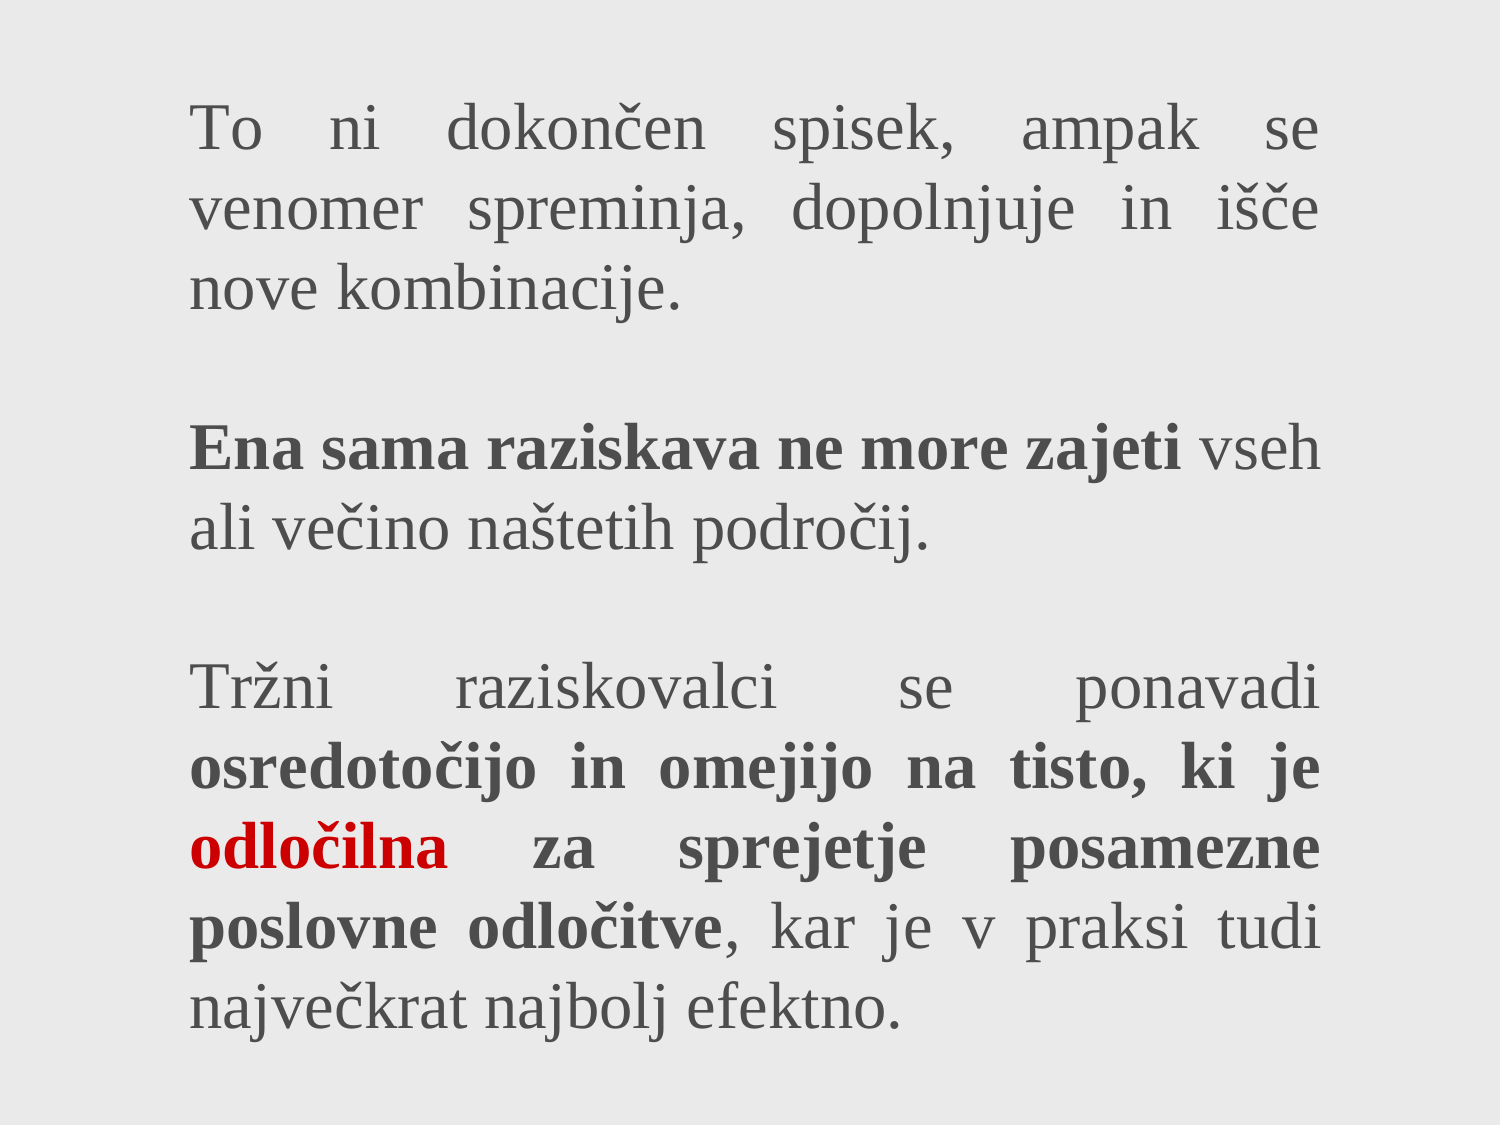

To ni dokončen spisek, ampak se venomer spreminja, dopolnjuje in išče nove kombinacije.
Ena sama raziskava ne more zajeti vseh ali večino naštetih področij.
Tržni raziskovalci se ponavadi osredotočijo in omejijo na tisto, ki je odločilna za sprejetje posamezne poslovne odločitve, kar je v praksi tudi največkrat najbolj efektno.